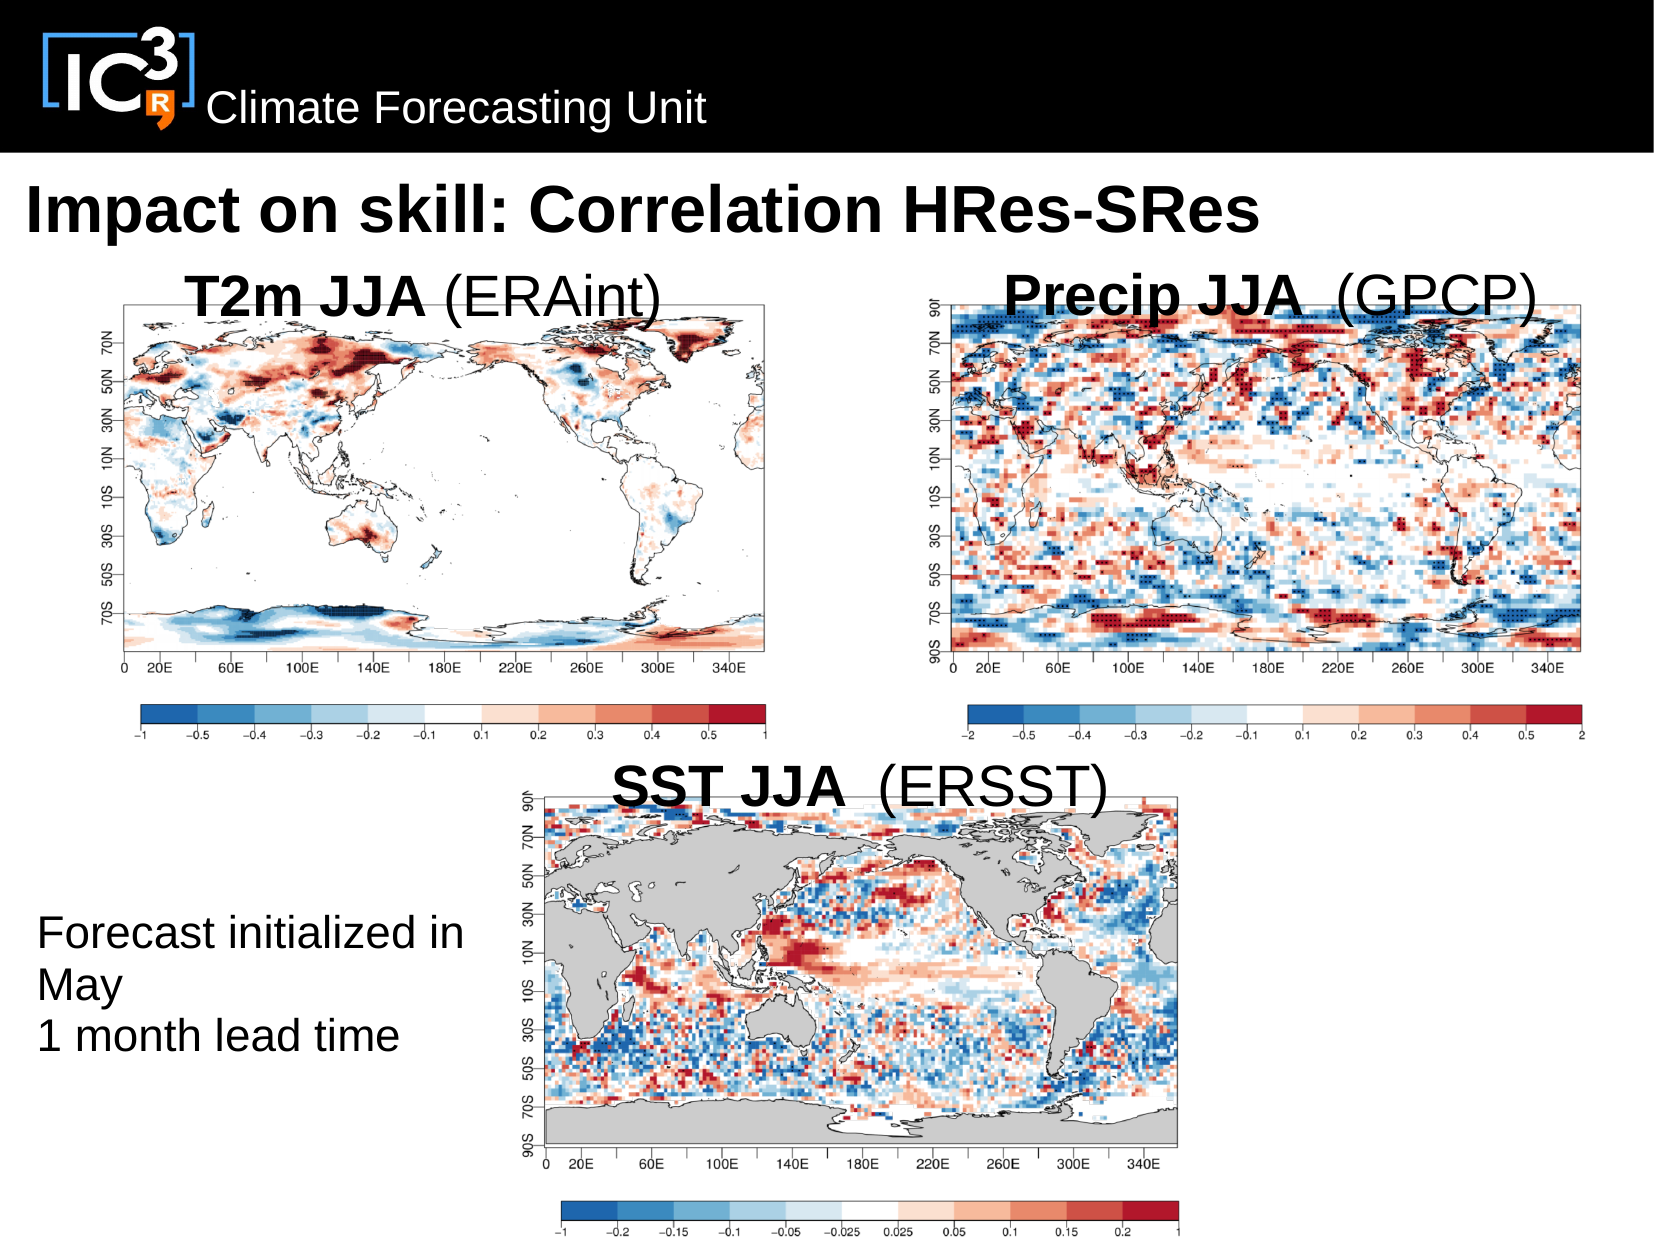

Climate Forecasting Unit
Climate Forecasting Unit
Impact on skill: Correlation HRes-SRes
Precip JJA (GPCP)
T2m JJA (ERAint)
SST JJA (ERSST)
Forecast initialized in May
1 month lead time